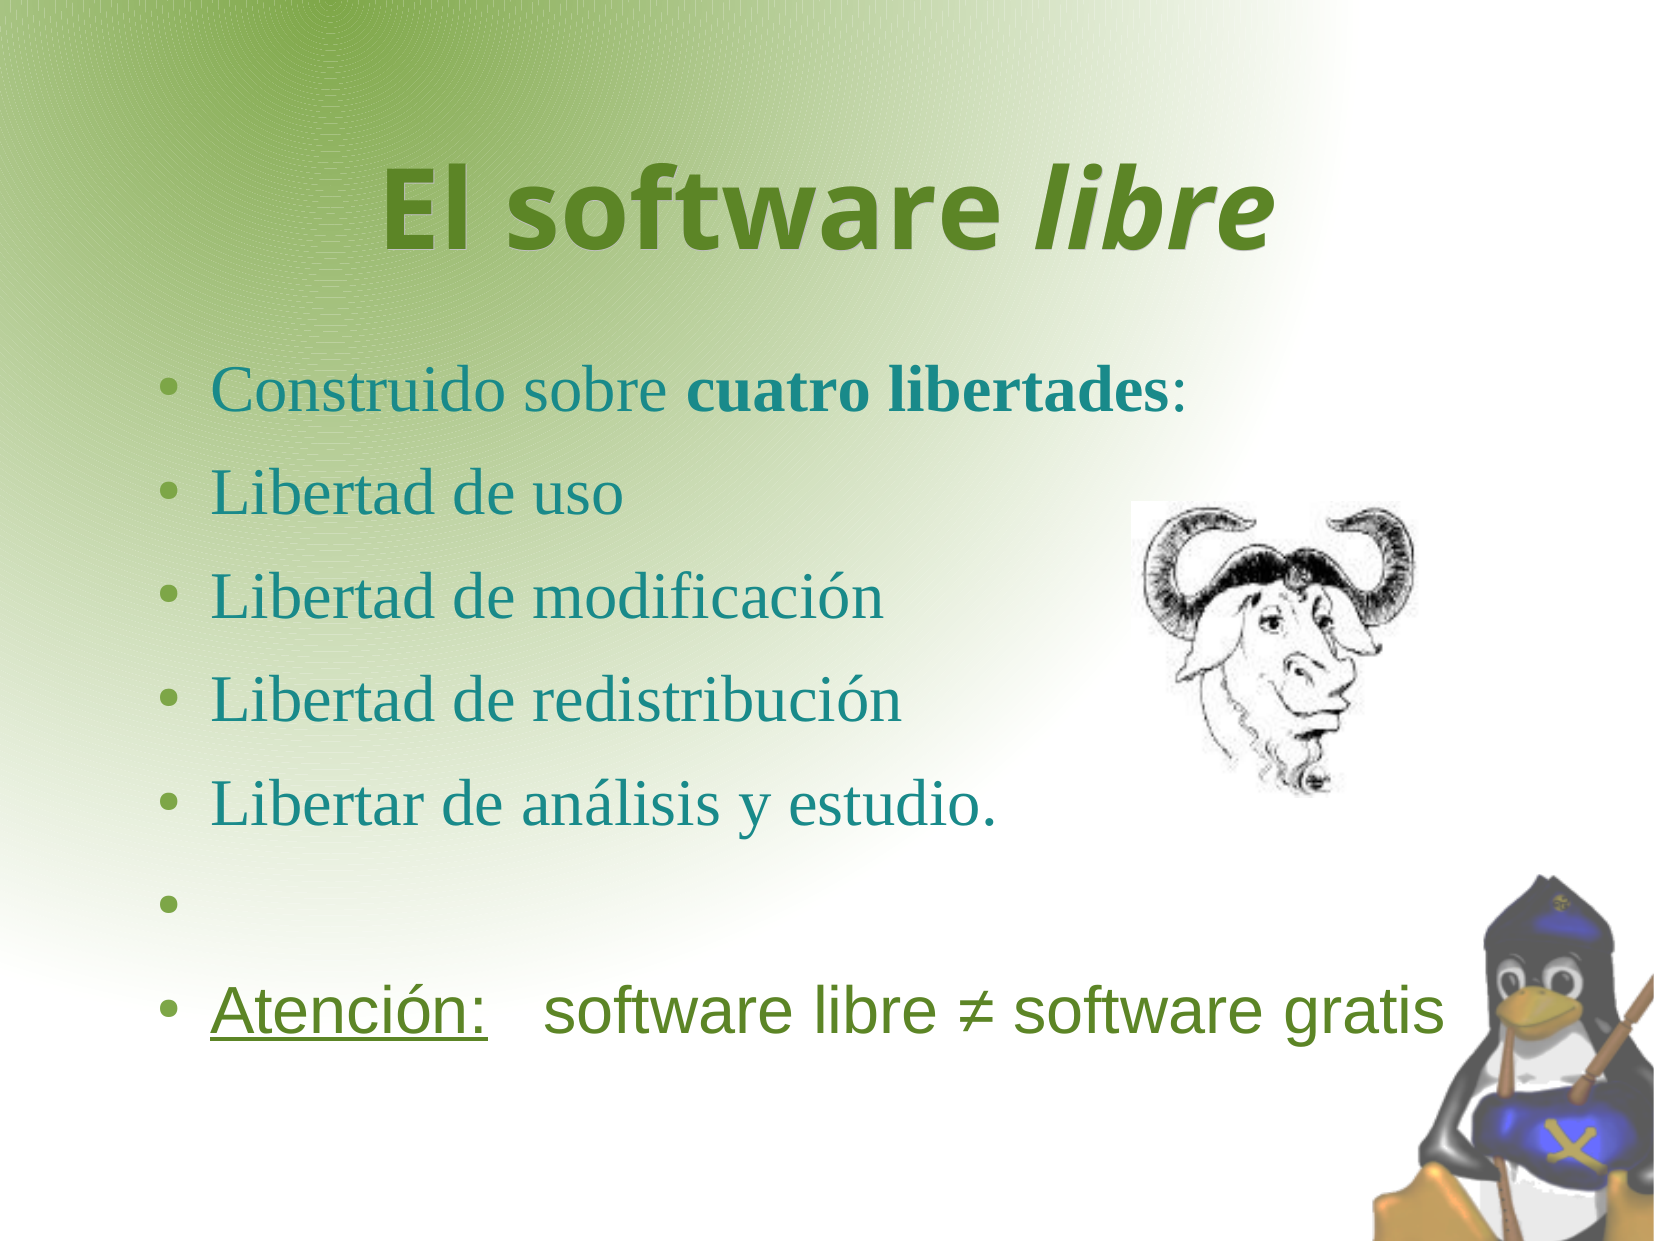

# El software libre
Construido sobre cuatro libertades:
Libertad de uso
Libertad de modificación
Libertad de redistribución
Libertar de análisis y estudio.
Atención: software libre ≠ software gratis